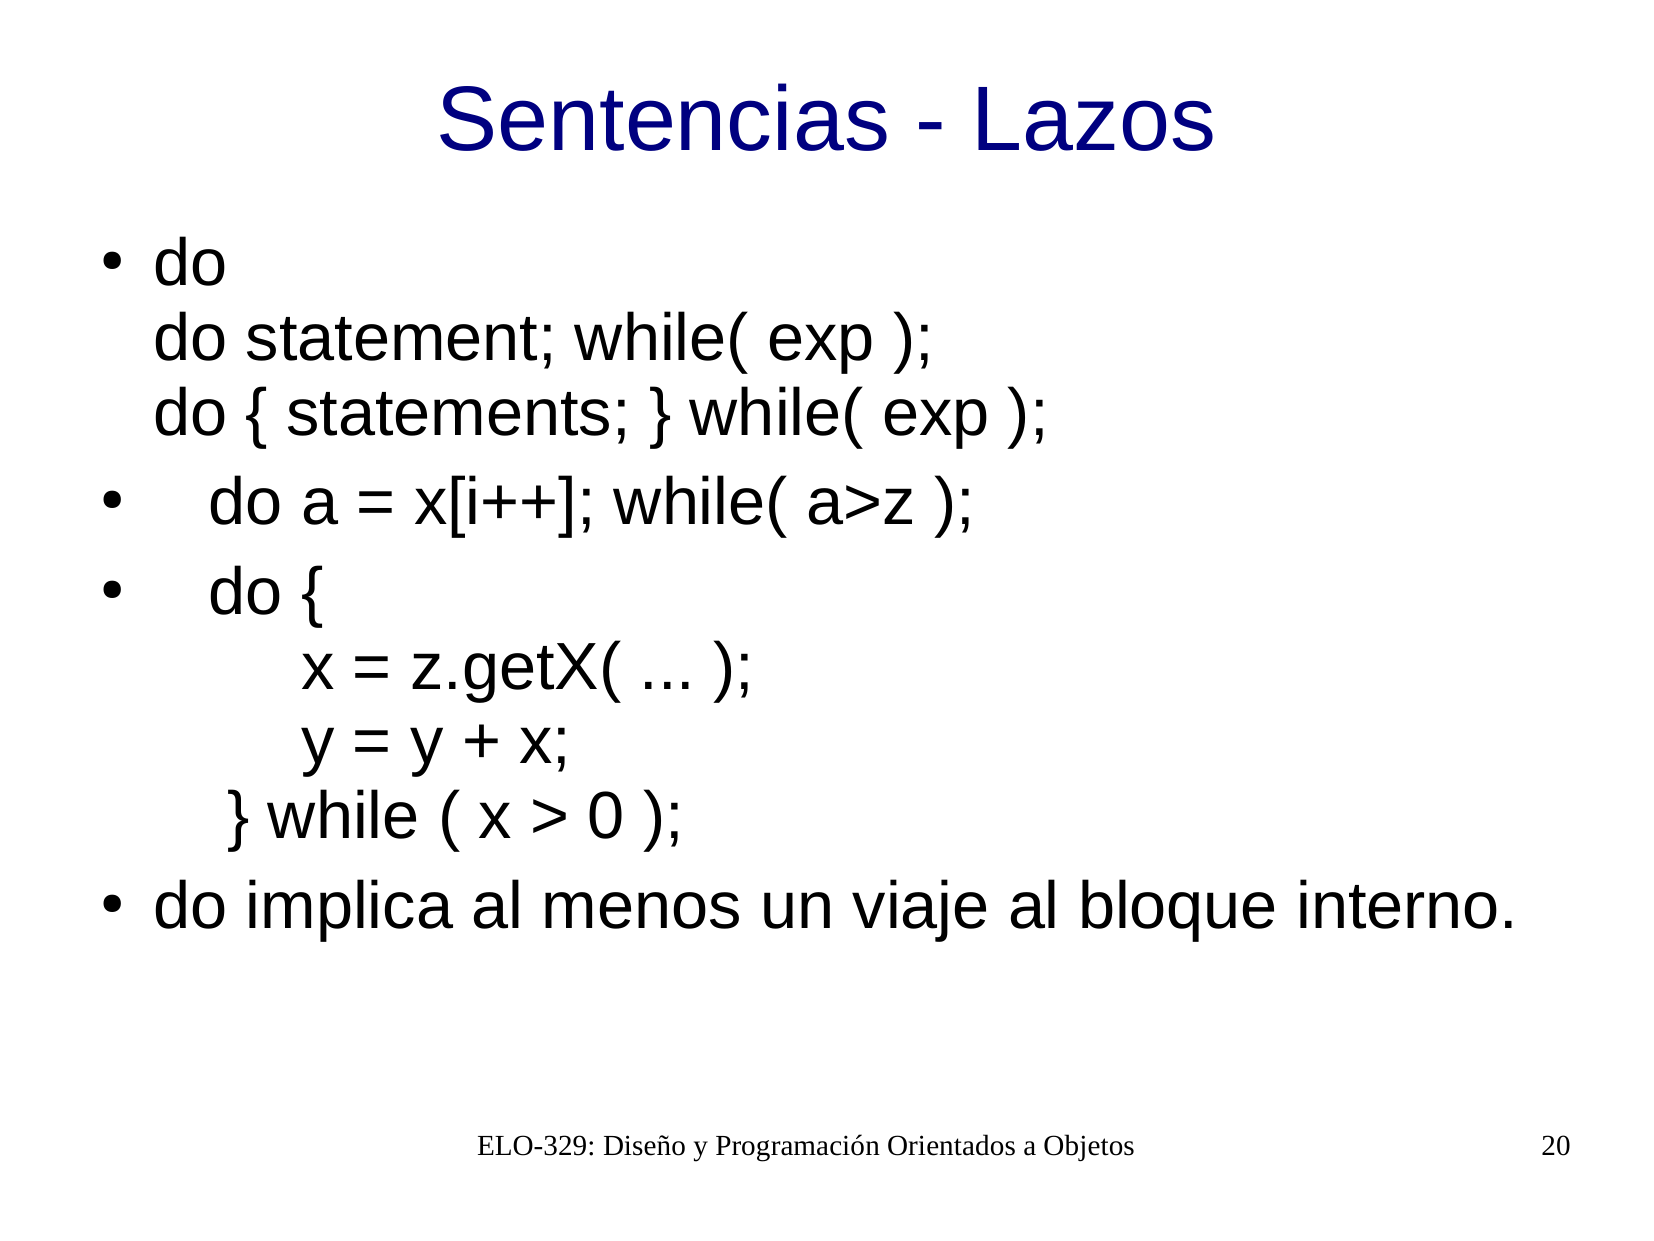

# Sentencias - Lazos
do
do statement; while( exp );
do { statements; } while( exp );
 do a = x[i++]; while( a>z );
 do {
 x = z.getX( ... );
 y = y + x;
 } while ( x > 0 );
do implica al menos un viaje al bloque interno.
20